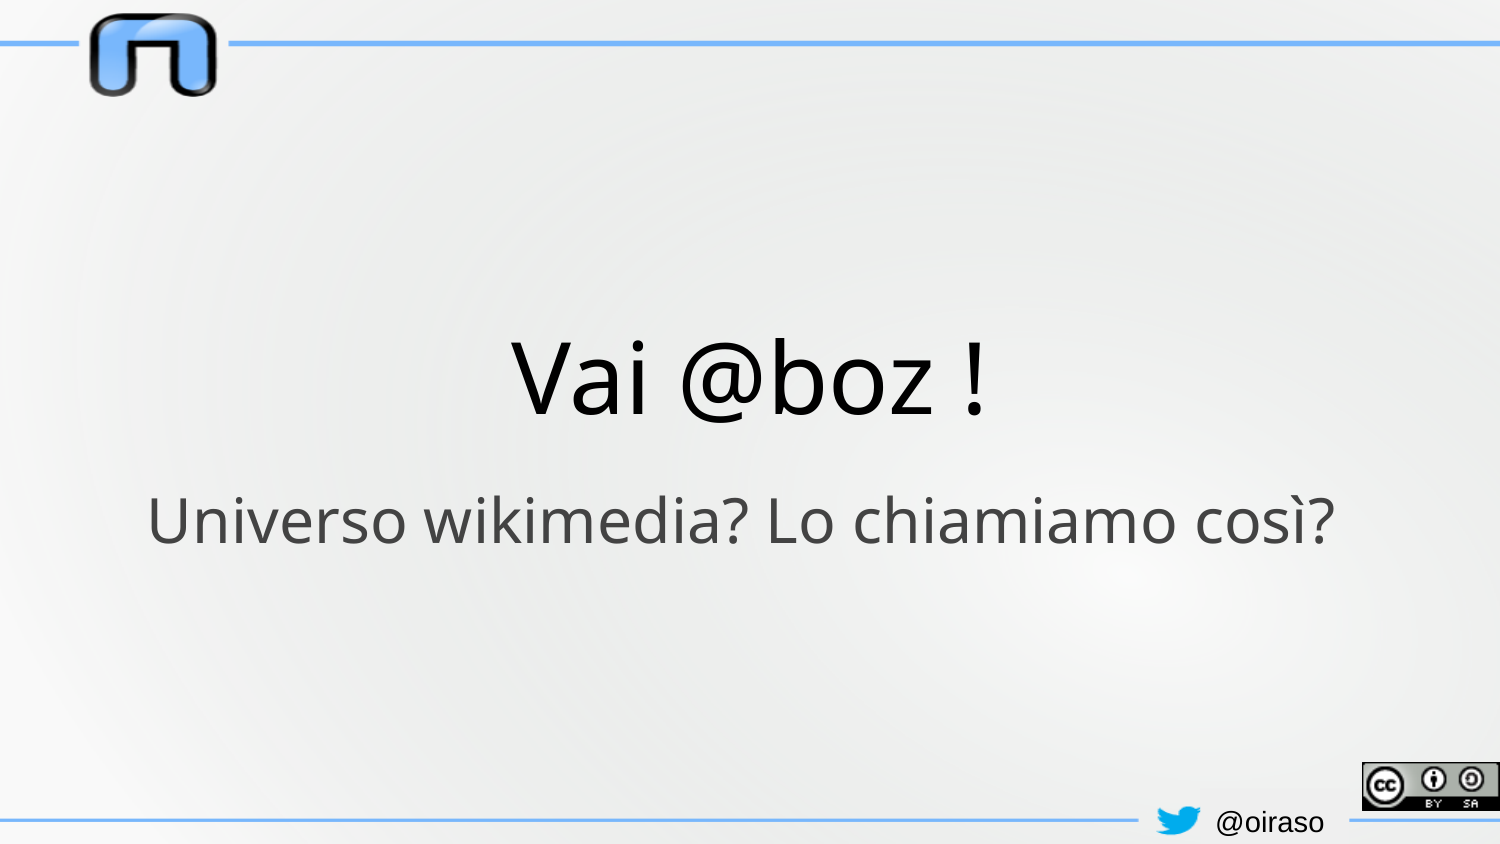

Vai @boz !
# Universo wikimedia? Lo chiamiamo così?
@oirasor